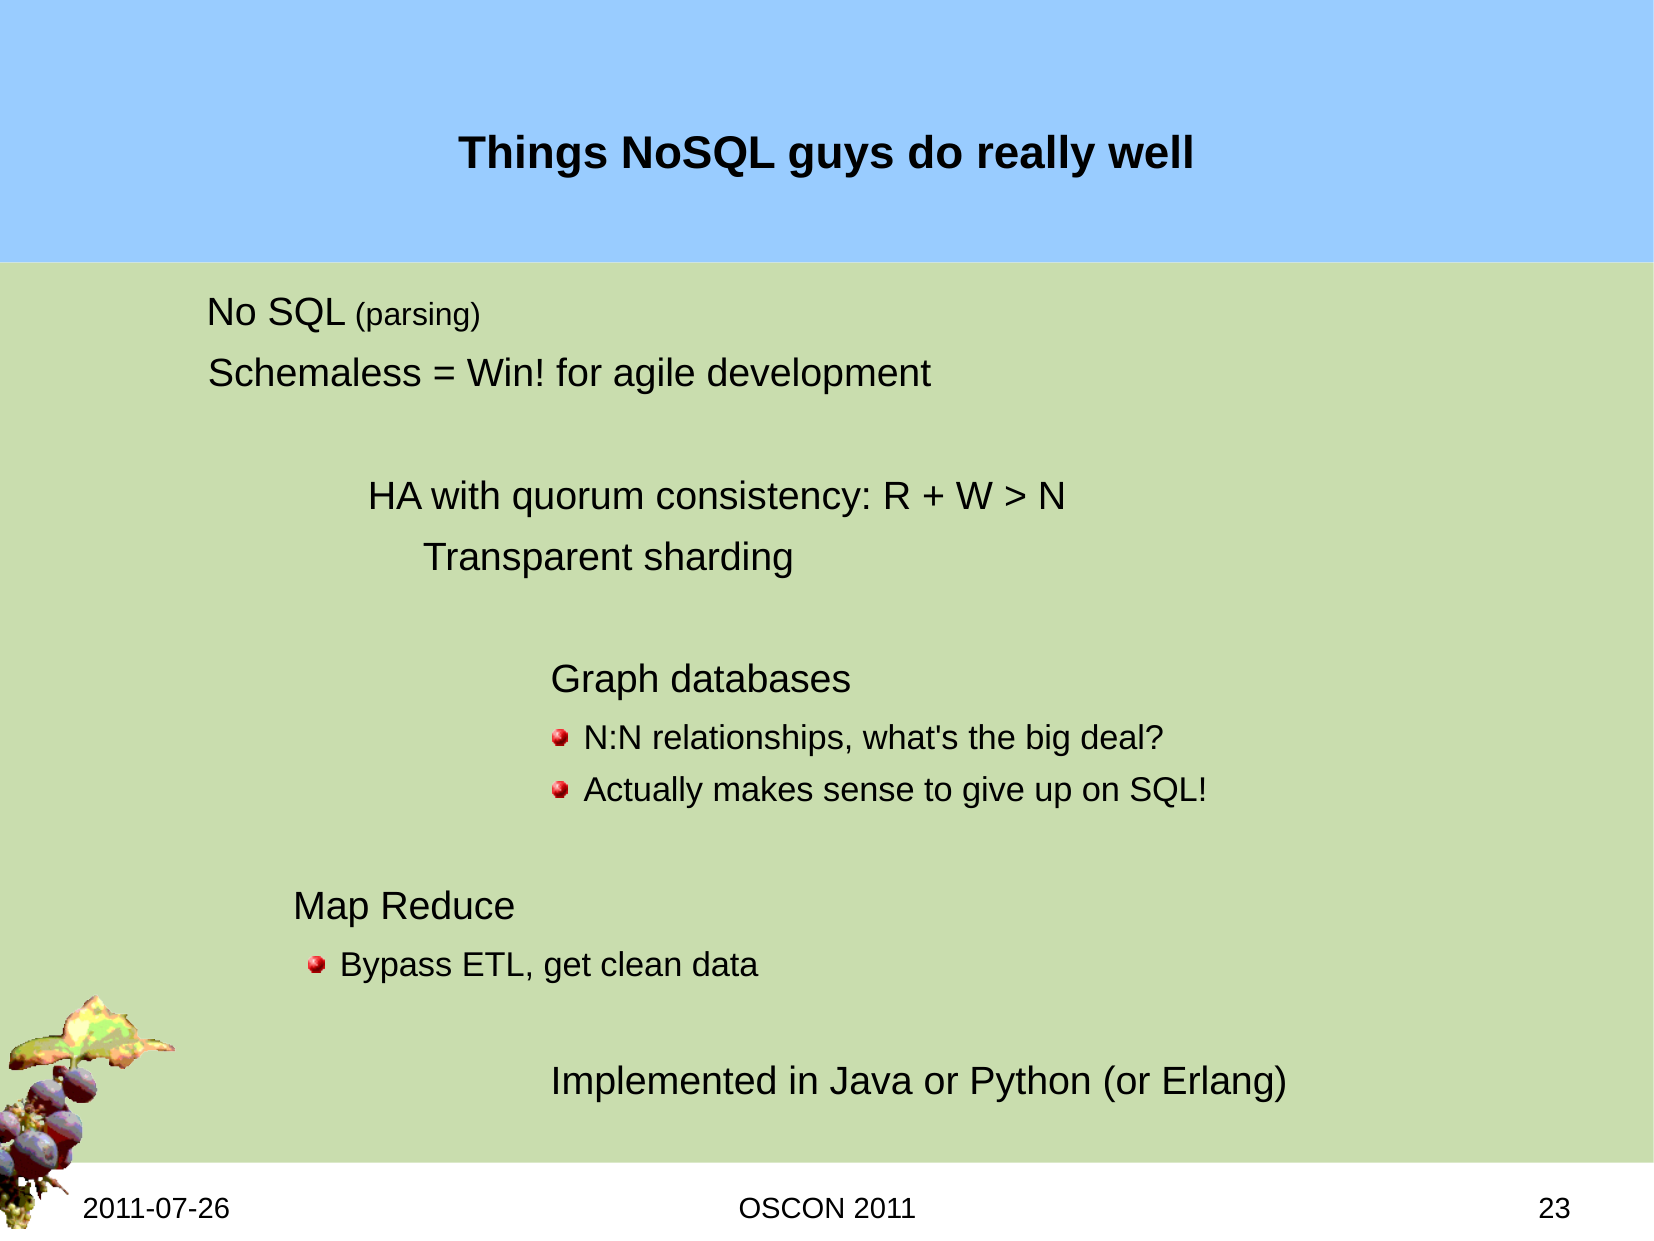

# Things NoSQL guys do really well
 No SQL (parsing)
Schemaless = Win! for agile development
HA with quorum consistency: R + W > N
 Transparent sharding
Graph databases
N:N relationships, what's the big deal?
Actually makes sense to give up on SQL!
Map Reduce
Bypass ETL, get clean data
Implemented in Java or Python (or Erlang)
2011-07-26
OSCON 2011
23